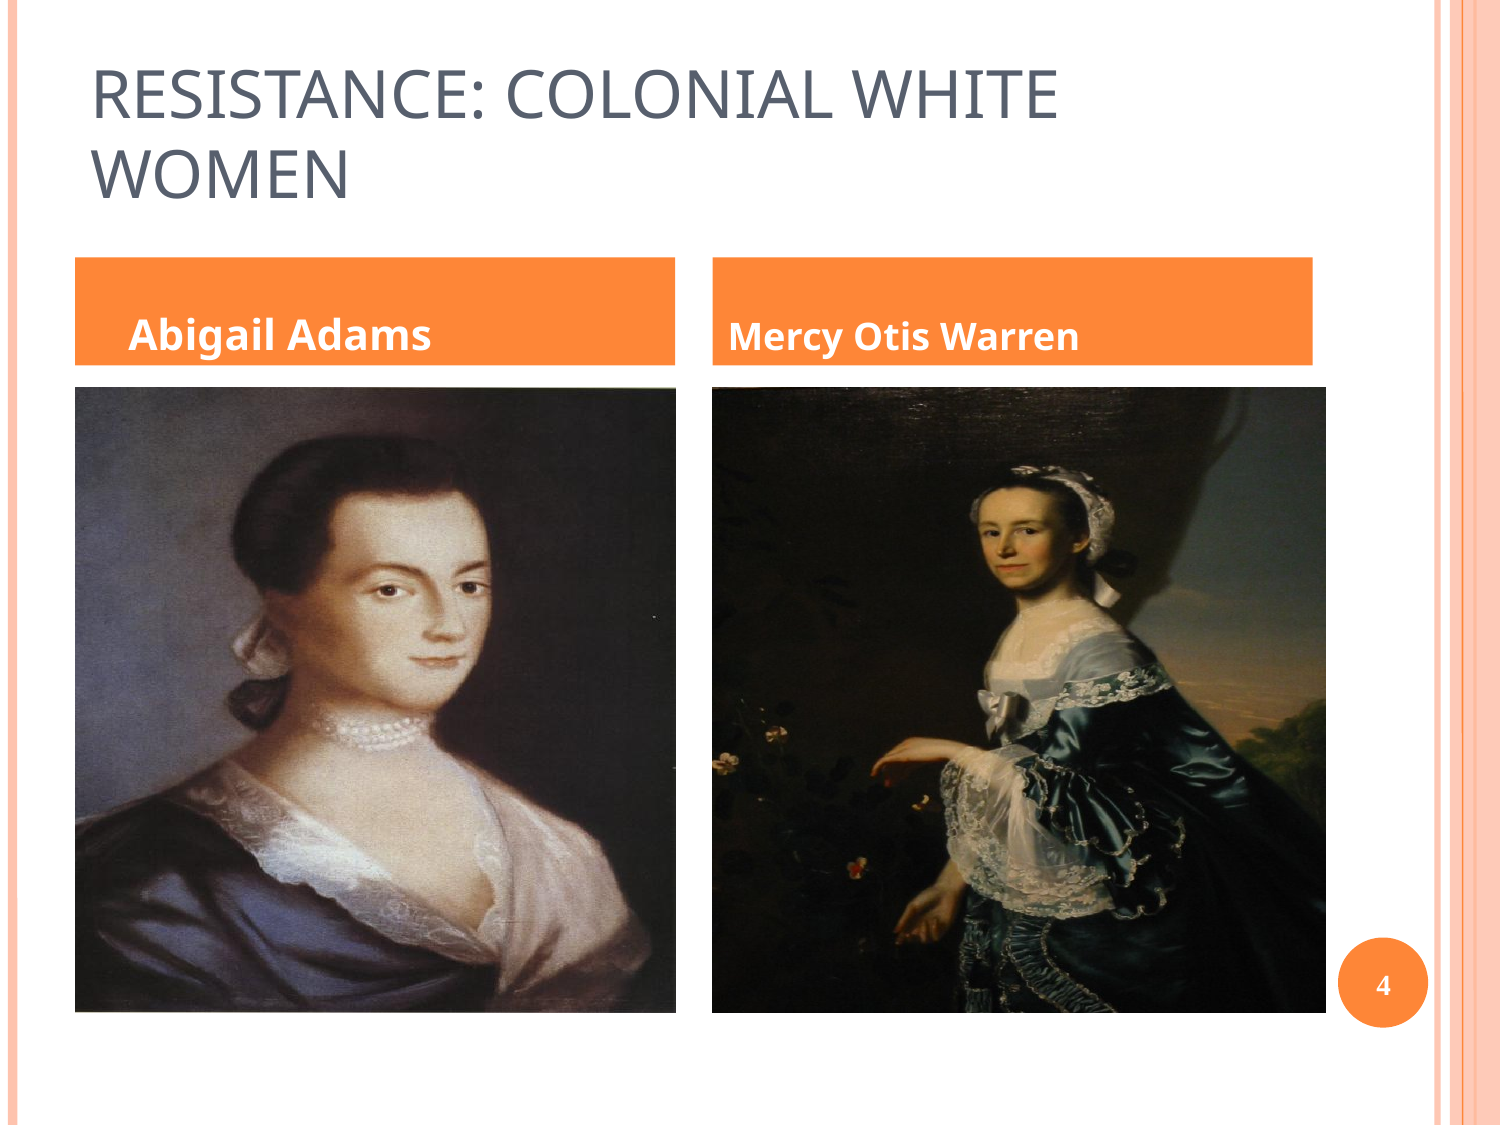

# Resistance: Colonial White Women
Abigail Adams
Mercy Otis Warren